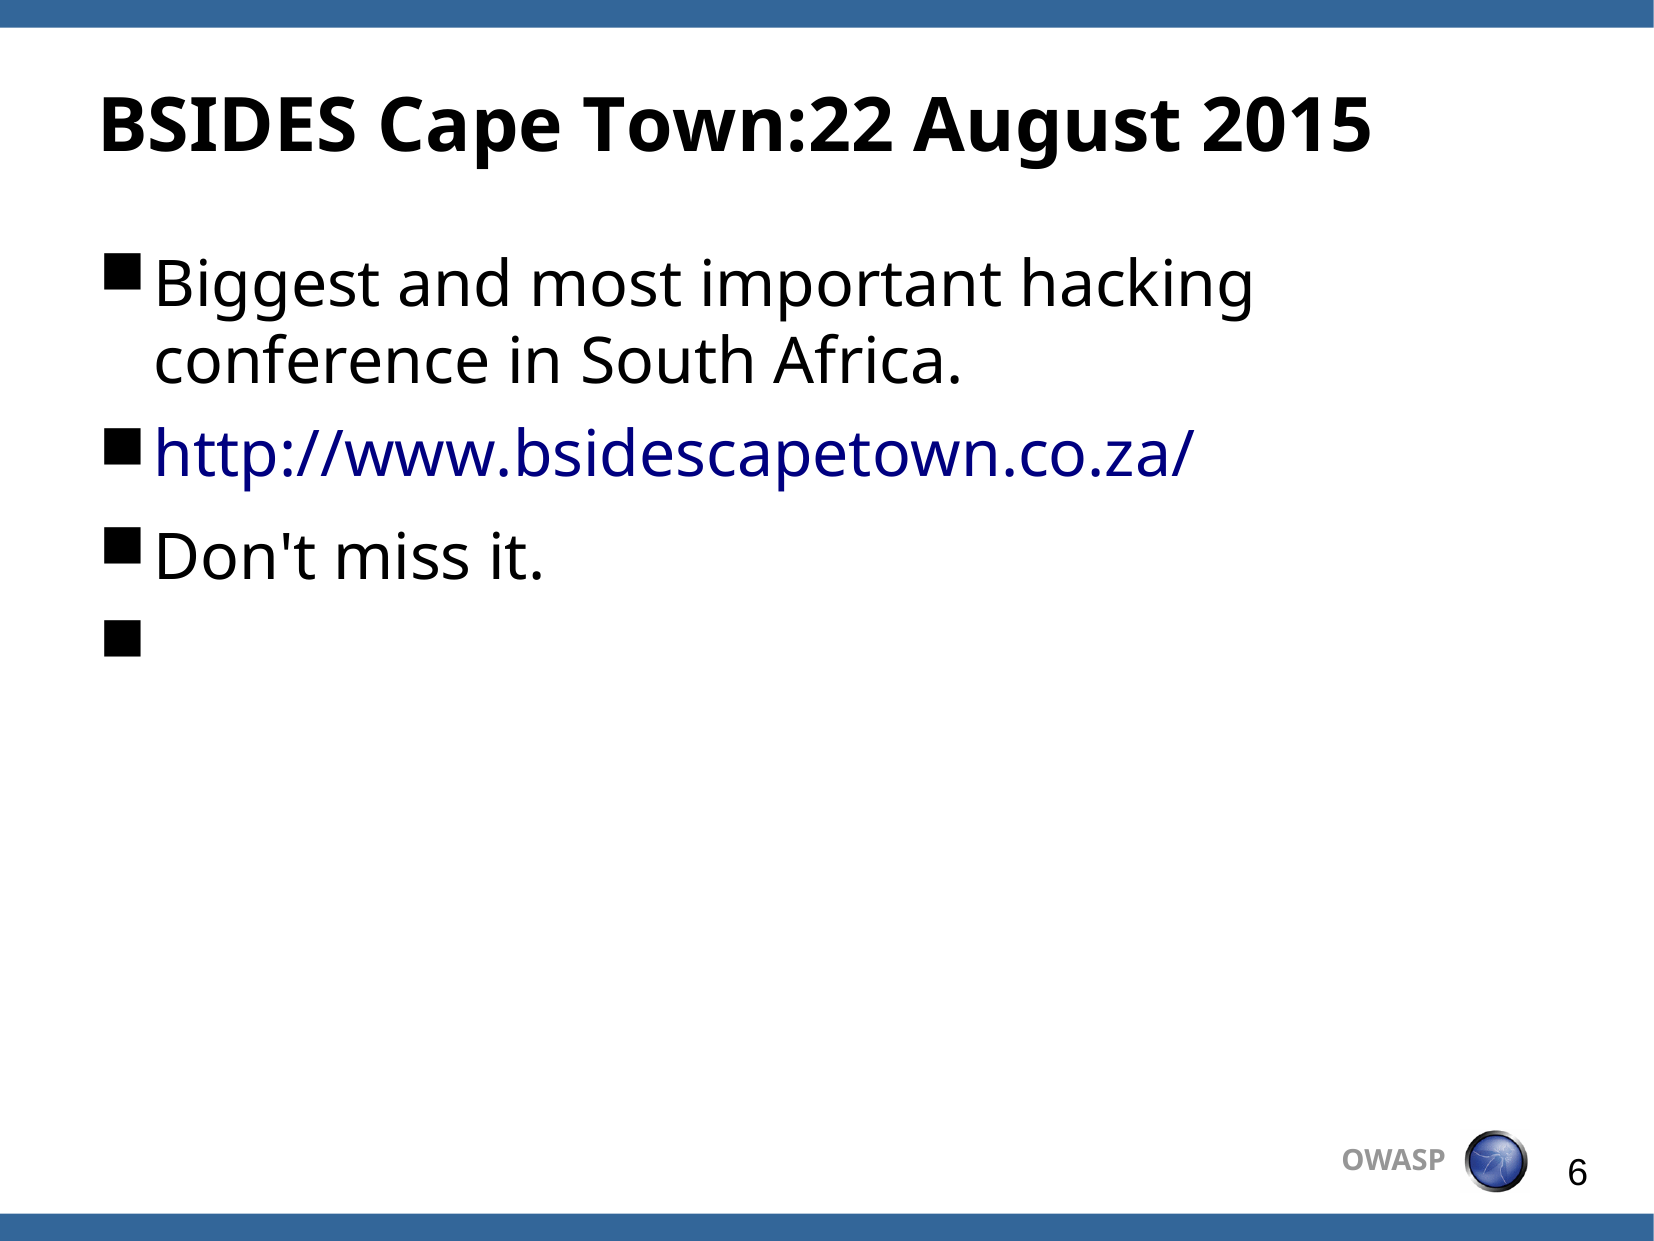

# BSIDES Cape Town:22 August 2015
Biggest and most important hacking conference in South Africa.
http://www.bsidescapetown.co.za/
Don't miss it.
6